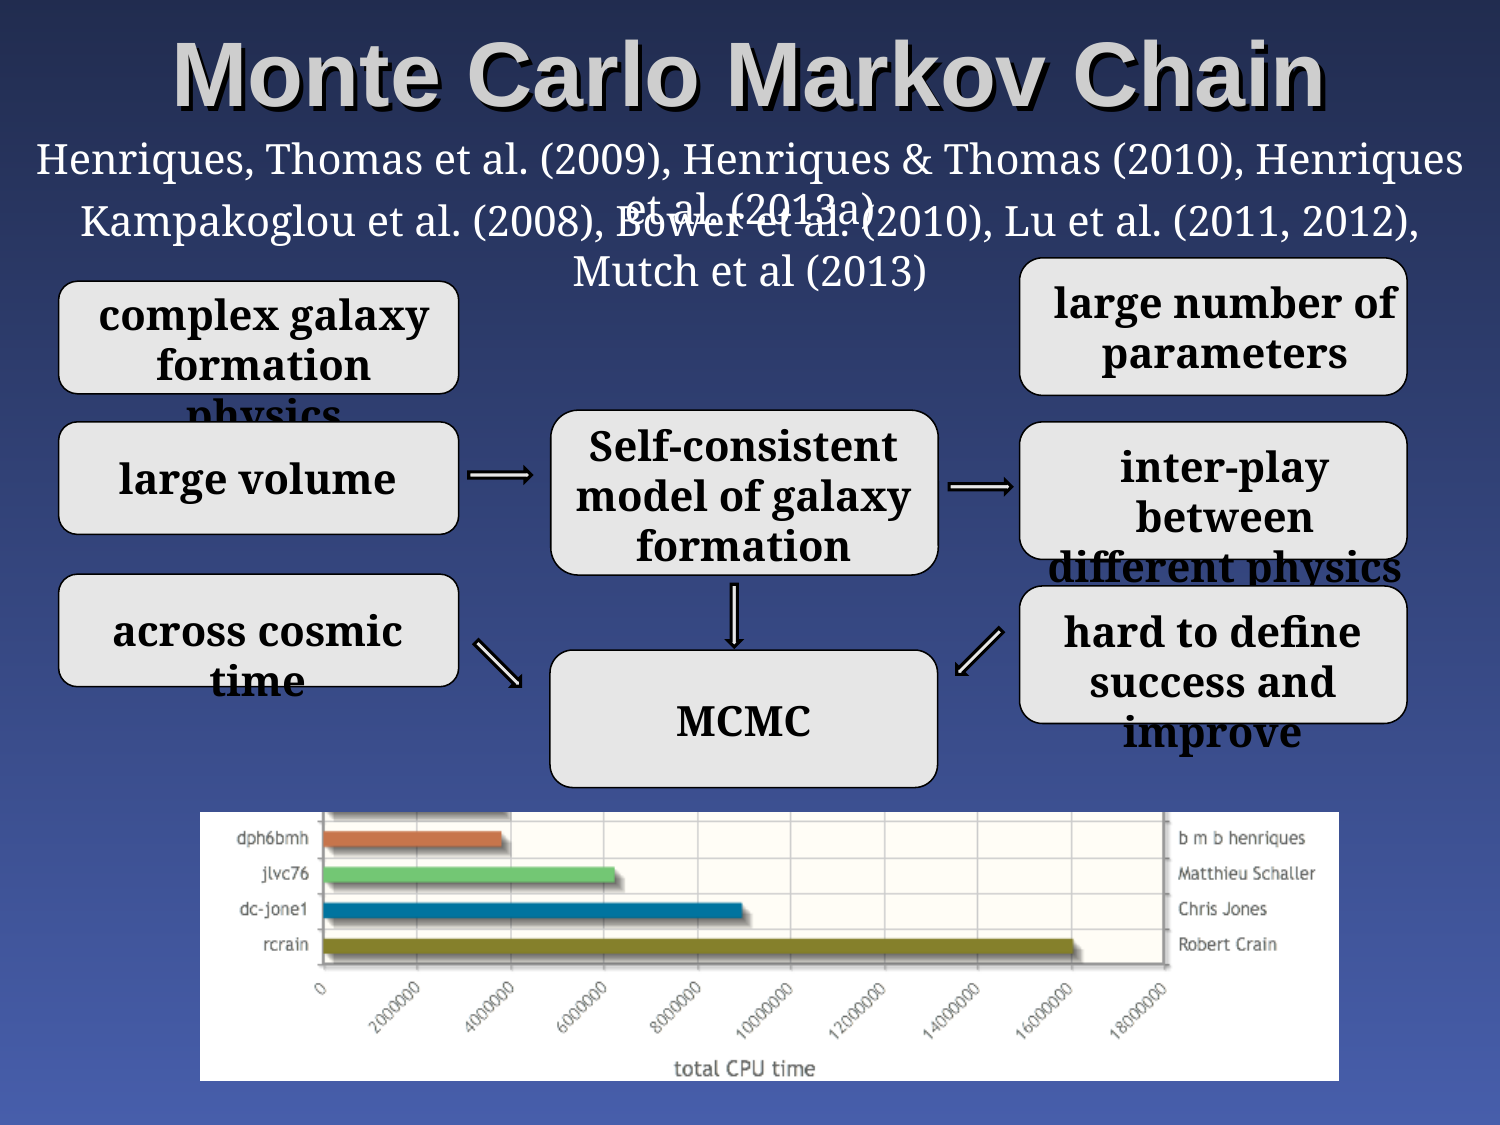

# Monte Carlo Markov Chain
Henriques, Thomas et al. (2009), Henriques & Thomas (2010), Henriques et al. (2013a)
Kampakoglou et al. (2008), Bower et al. (2010), Lu et al. (2011, 2012), Mutch et al (2013)
large number of parameters
complex galaxy formation physics
Self-consistent model of galaxy formation
inter-play between different physics
large volume
across cosmic time
hard to define success and improve
MCMC